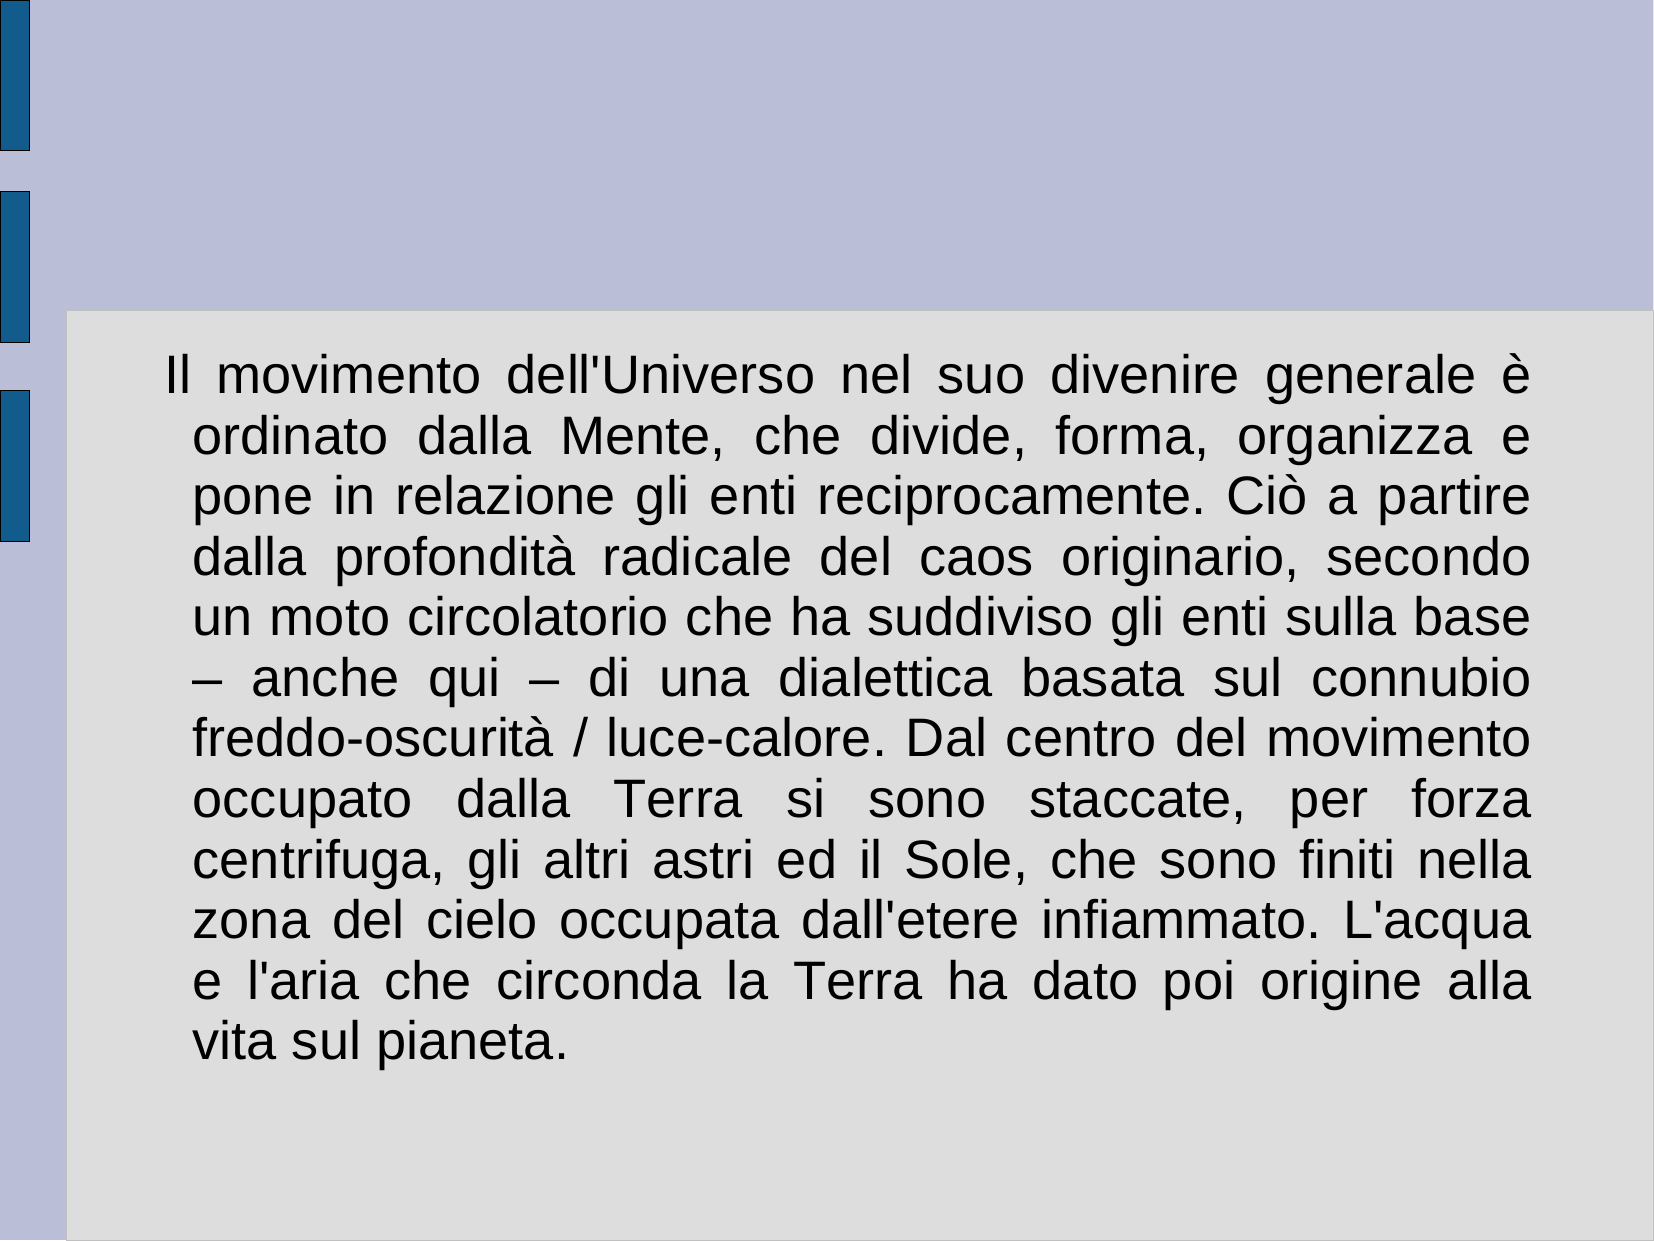

#
 Il movimento dell'Universo nel suo divenire generale è ordinato dalla Mente, che divide, forma, organizza e pone in relazione gli enti reciprocamente. Ciò a partire dalla profondità radicale del caos originario, secondo un moto circolatorio che ha suddiviso gli enti sulla base – anche qui – di una dialettica basata sul connubio freddo-oscurità / luce-calore. Dal centro del movimento occupato dalla Terra si sono staccate, per forza centrifuga, gli altri astri ed il Sole, che sono finiti nella zona del cielo occupata dall'etere infiammato. L'acqua e l'aria che circonda la Terra ha dato poi origine alla vita sul pianeta.